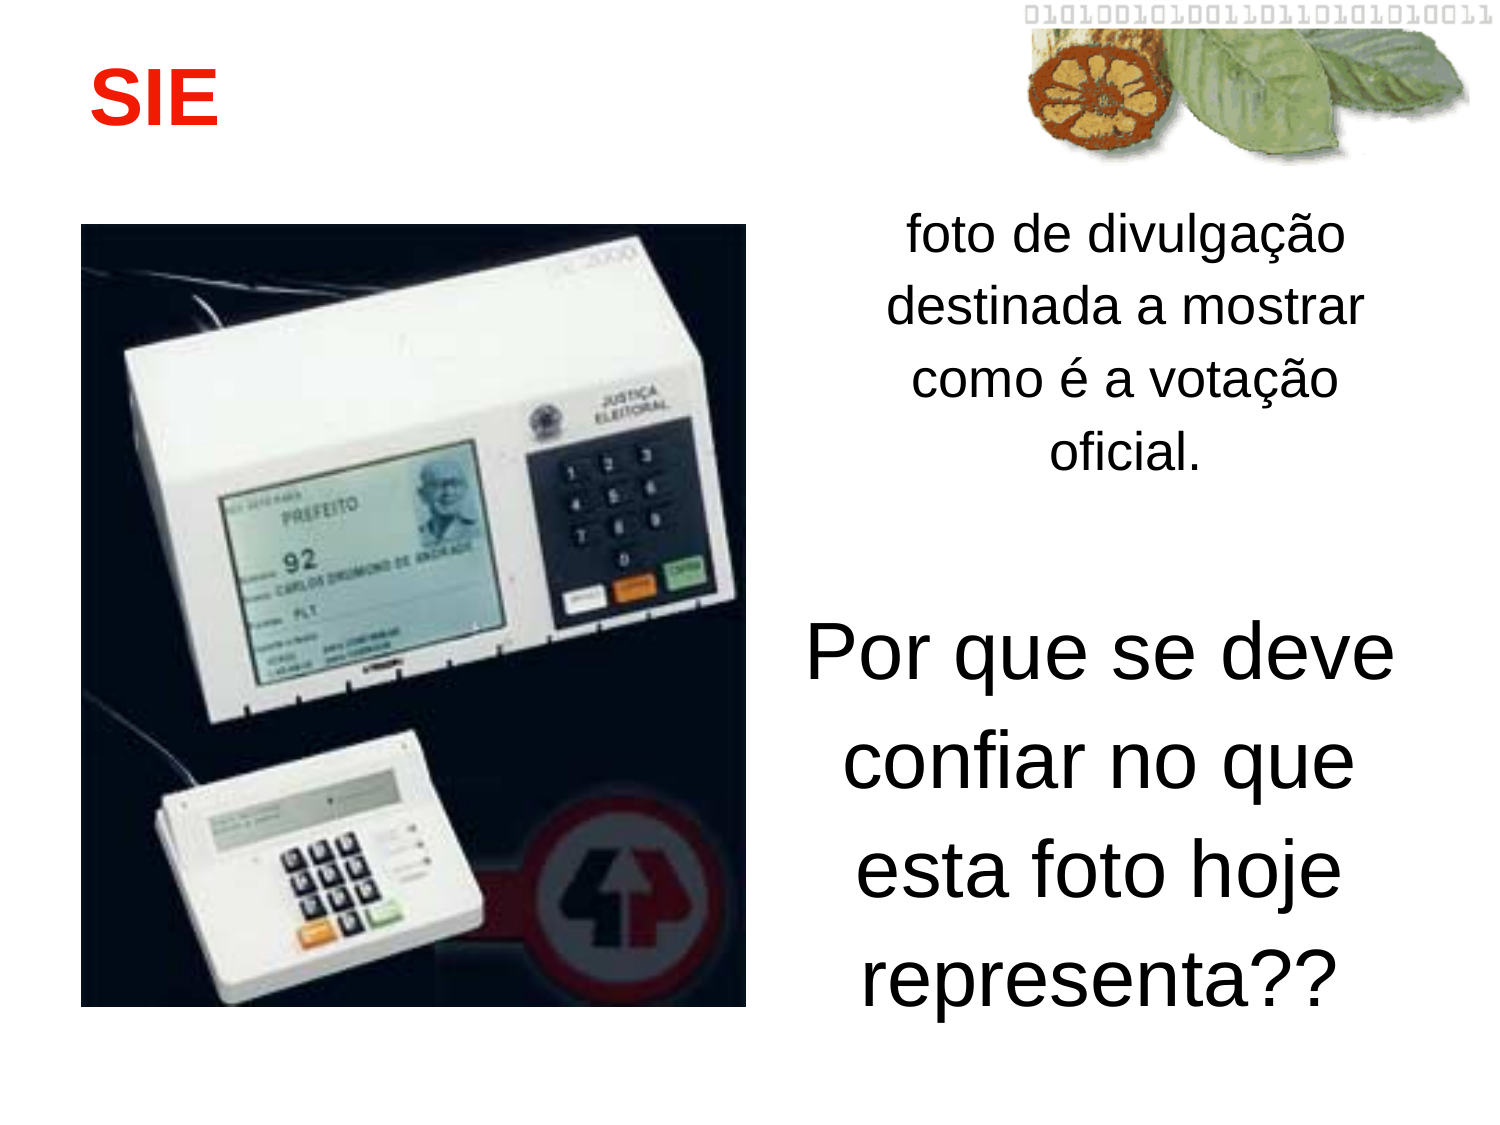

SIE
# foto de divulgação destinada a mostrar como é a votação oficial.
Por que se deve confiar no que esta foto hoje representa??